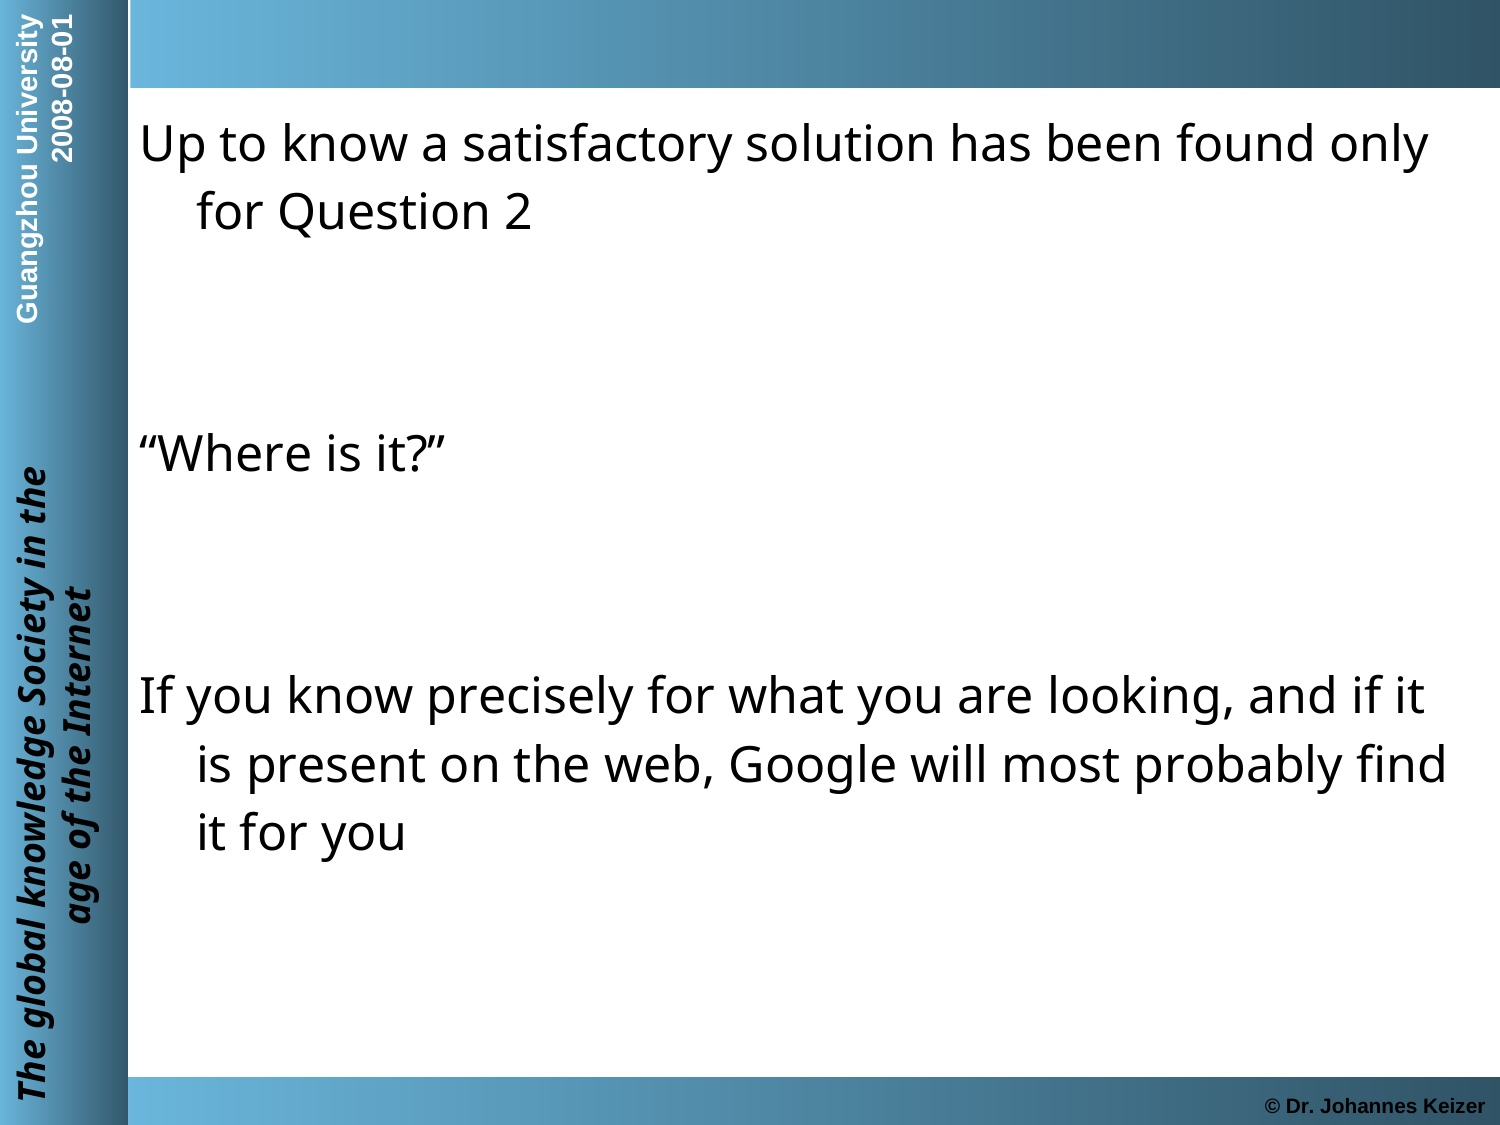

#
Up to know a satisfactory solution has been found only for Question 2
“Where is it?”
If you know precisely for what you are looking, and if it is present on the web, Google will most probably find it for you